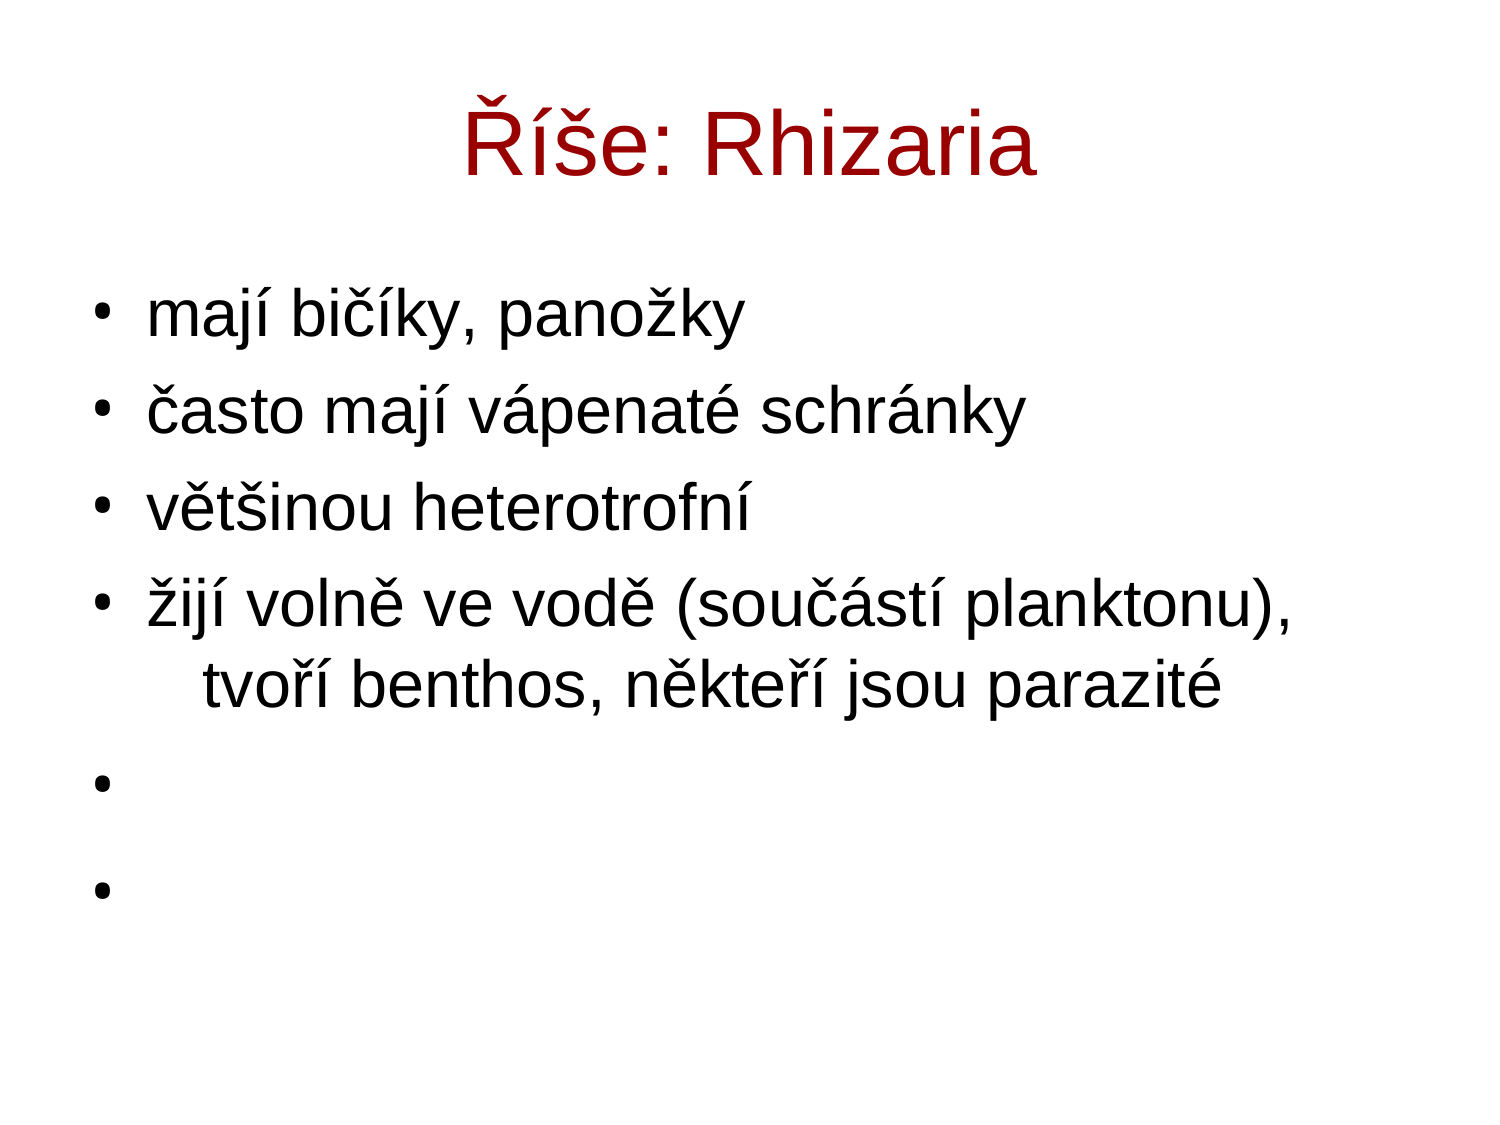

# Říše: Rhizaria
mají bičíky, panožky
často mají vápenaté schránky
většinou heterotrofní
žijí volně ve vodě (součástí planktonu), tvoří benthos, někteří jsou parazité